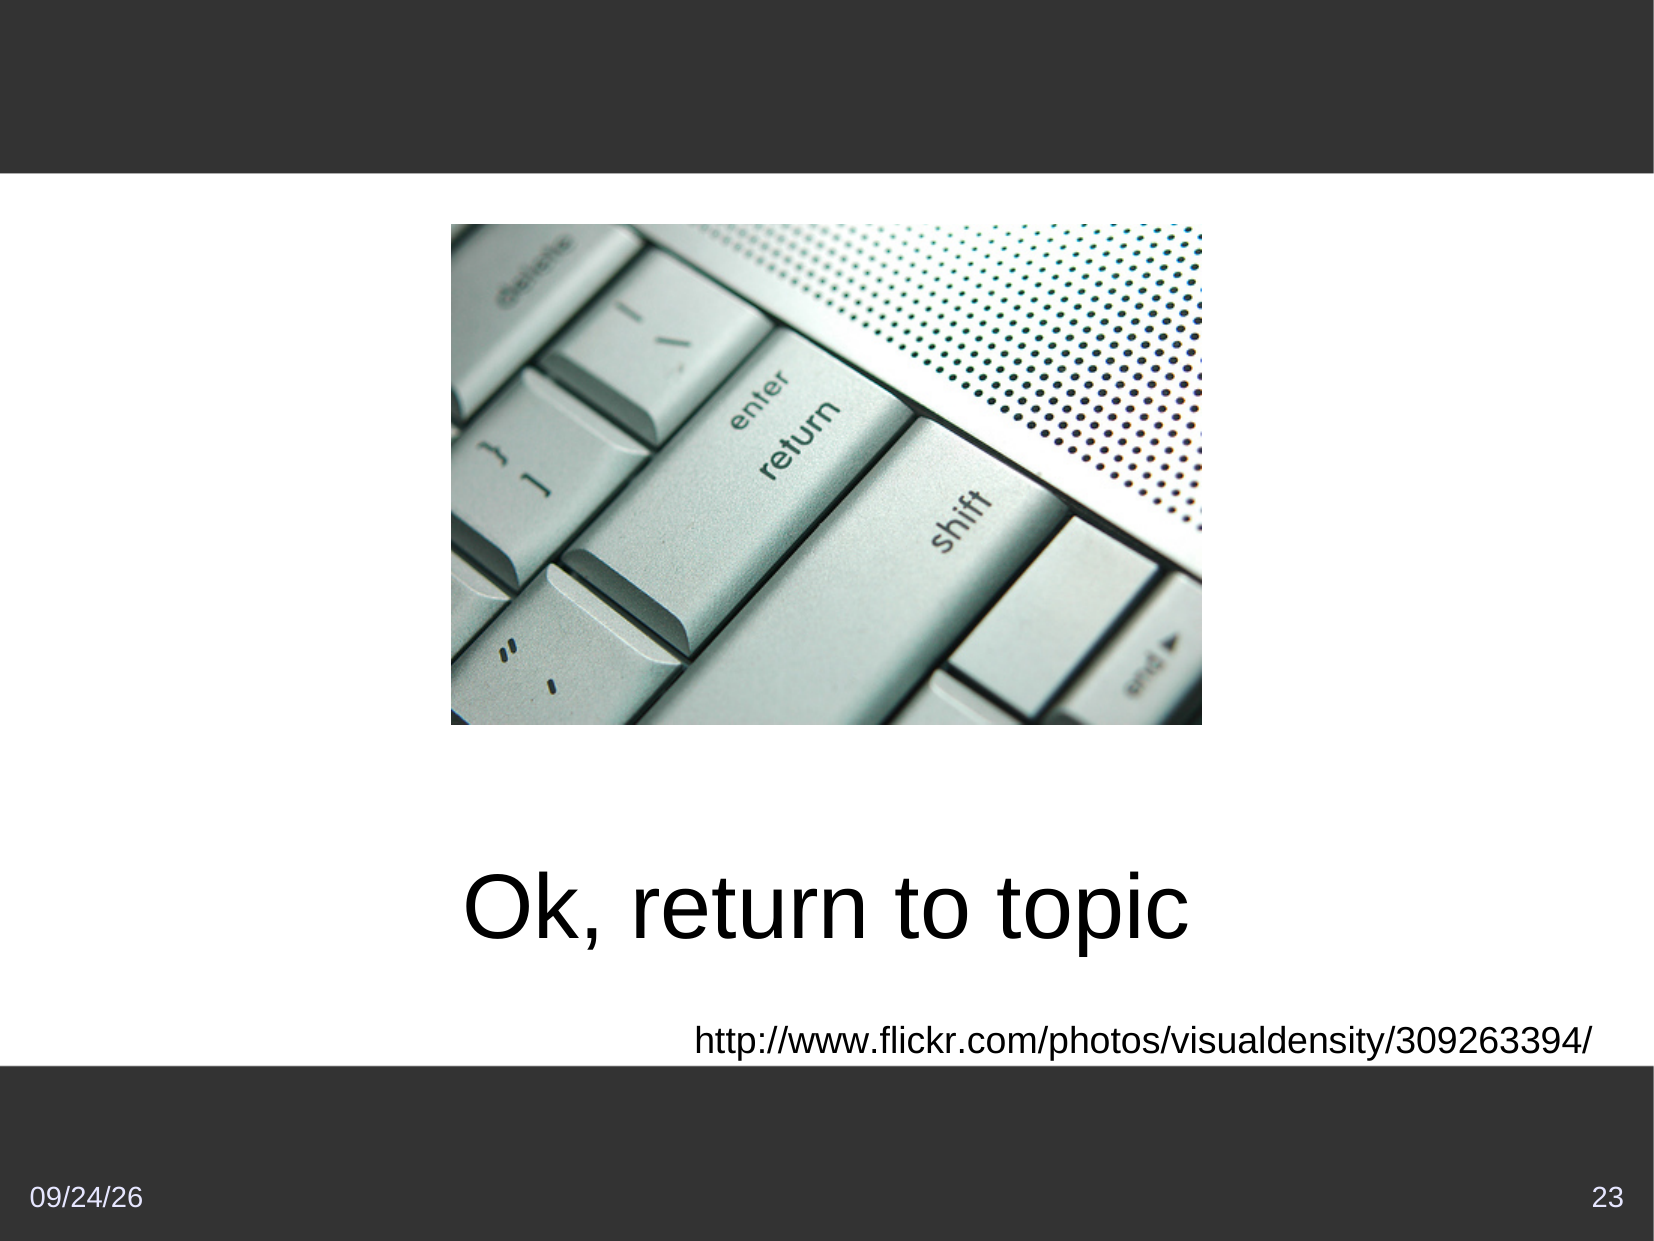

#
Ok, return to topic
http://www.flickr.com/photos/visualdensity/309263394/
23